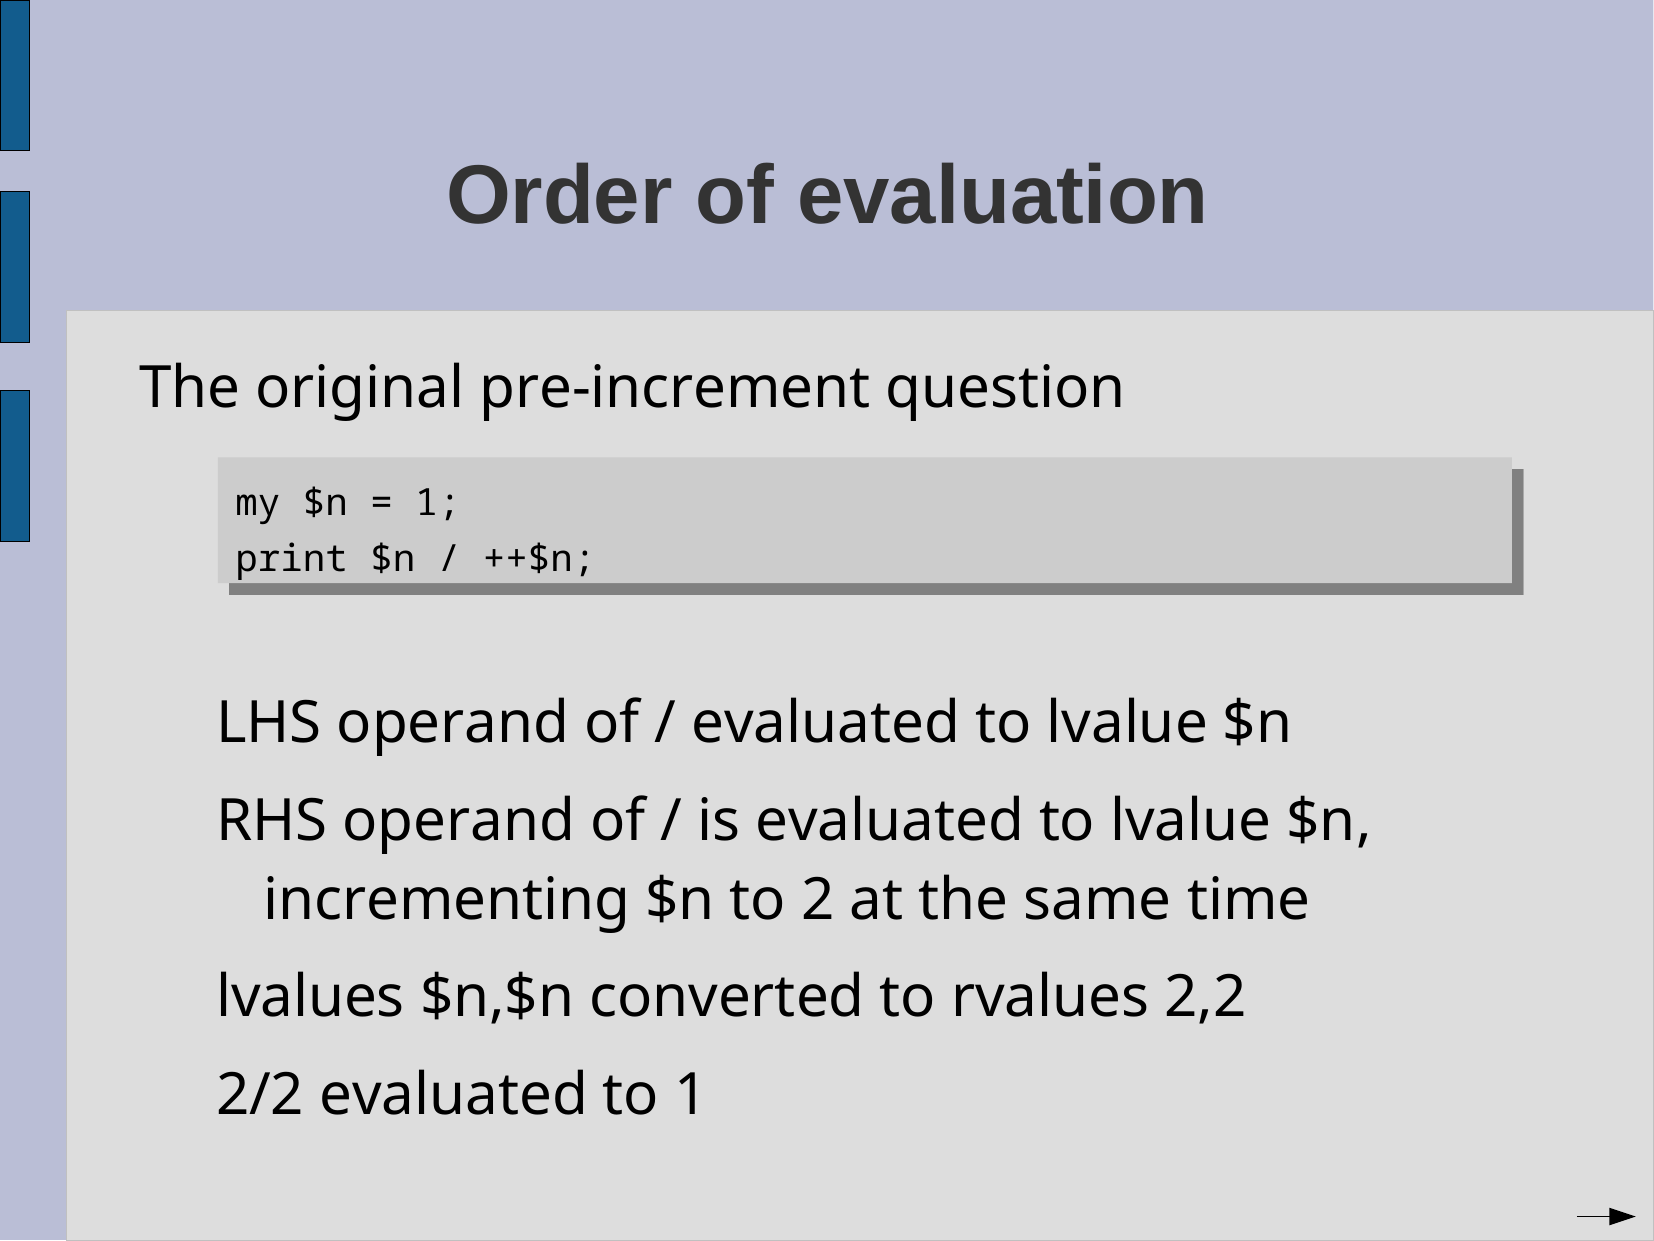

# Order of evaluation
The original pre-increment question
LHS operand of / evaluated to lvalue $n
RHS operand of / is evaluated to lvalue $n, incrementing $n to 2 at the same time
lvalues $n,$n converted to rvalues 2,2
2/2 evaluated to 1
my $n = 1;
print $n / ++$n;